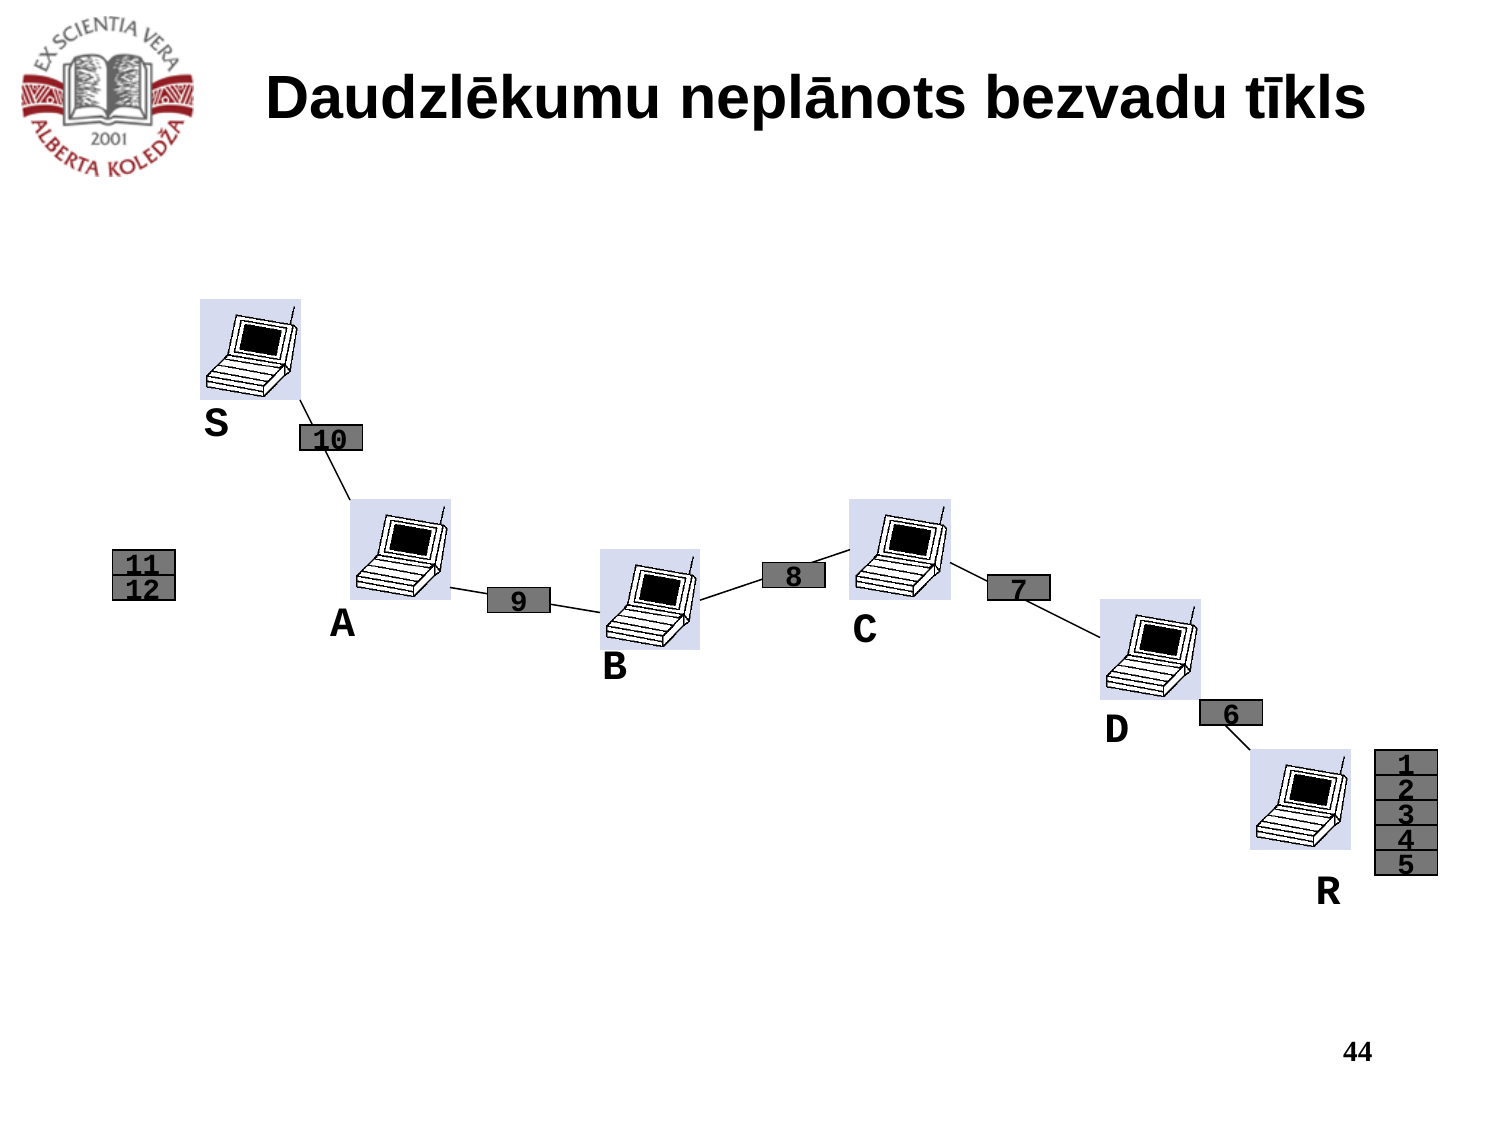

# Daudzlēkumu neplānots bezvadu tīkls
S
10
11
8
12
7
A
9
C
B
D
6
1
2
3
4
5
R